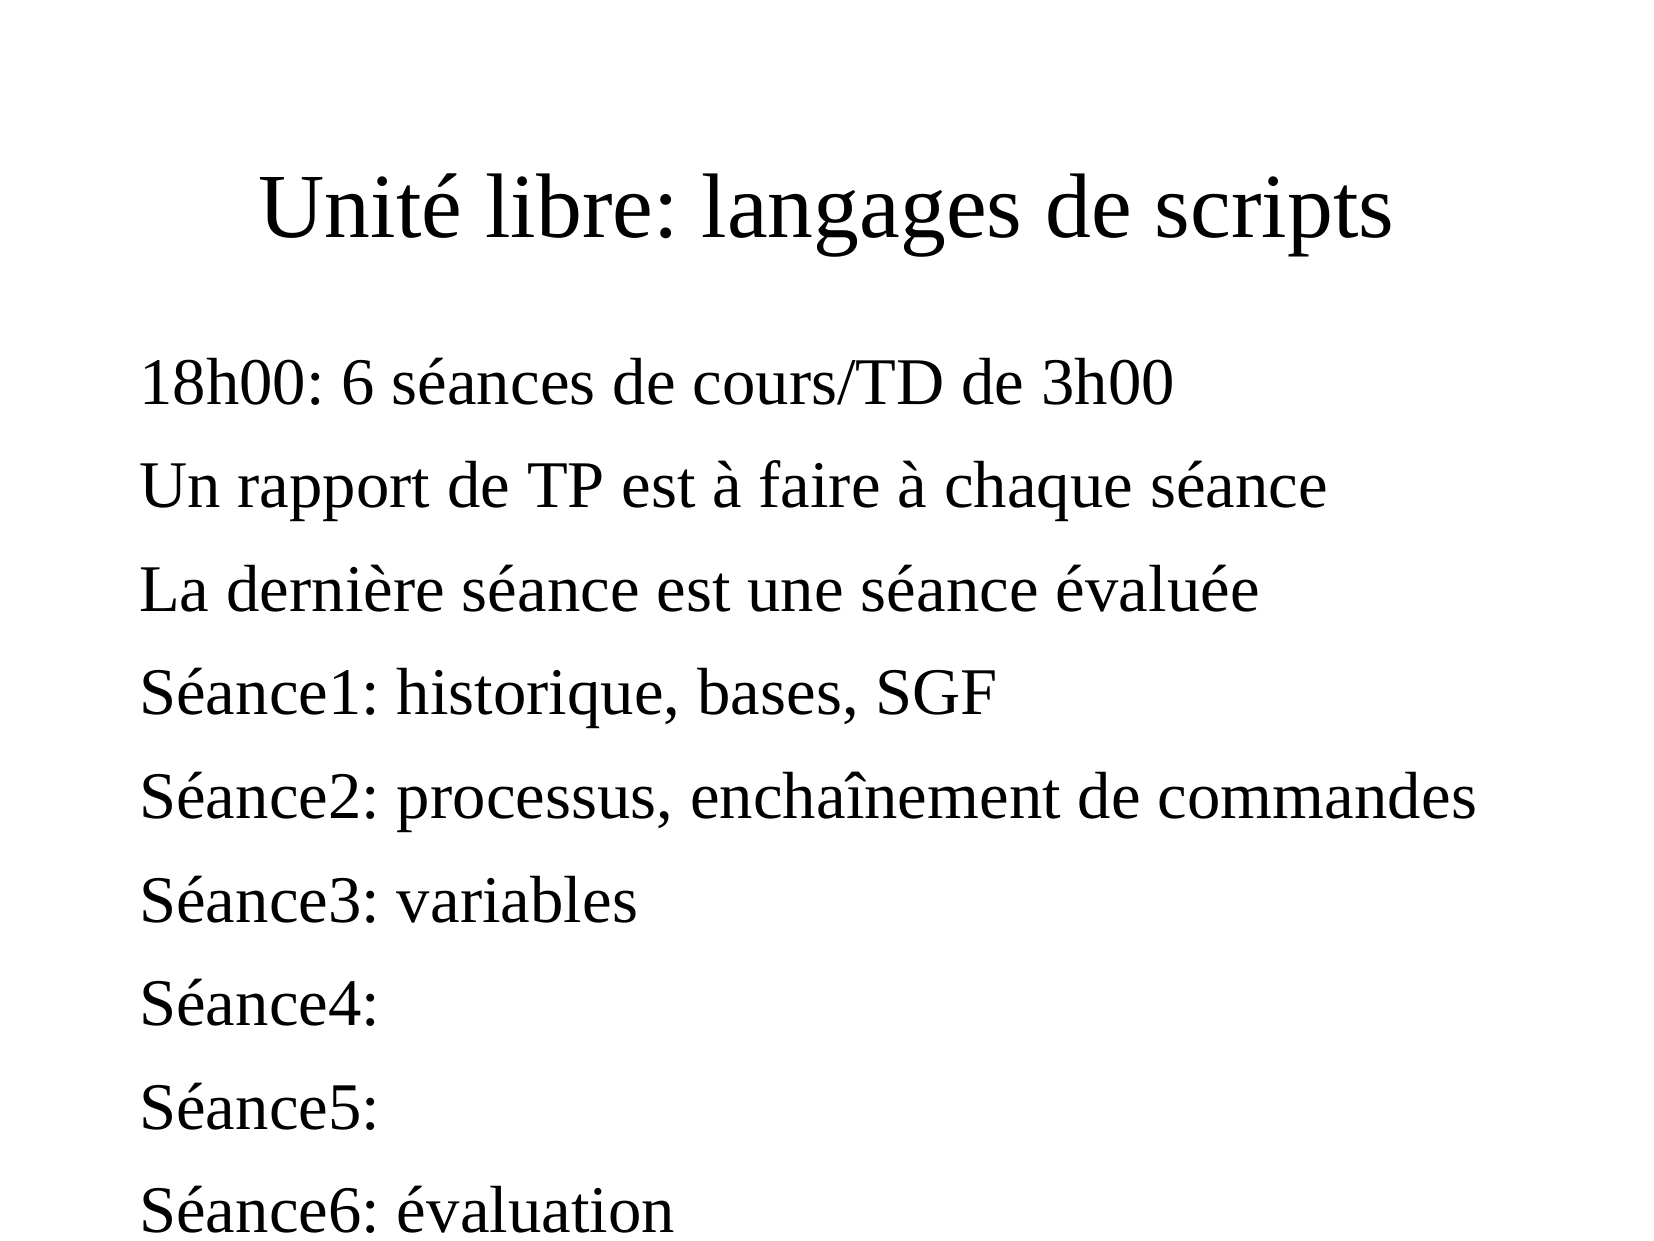

# Unité libre: langages de scripts
18h00: 6 séances de cours/TD de 3h00
Un rapport de TP est à faire à chaque séance
La dernière séance est une séance évaluée
Séance1: historique, bases, SGF
Séance2: processus, enchaînement de commandes
Séance3: variables
Séance4:
Séance5:
Séance6: évaluation